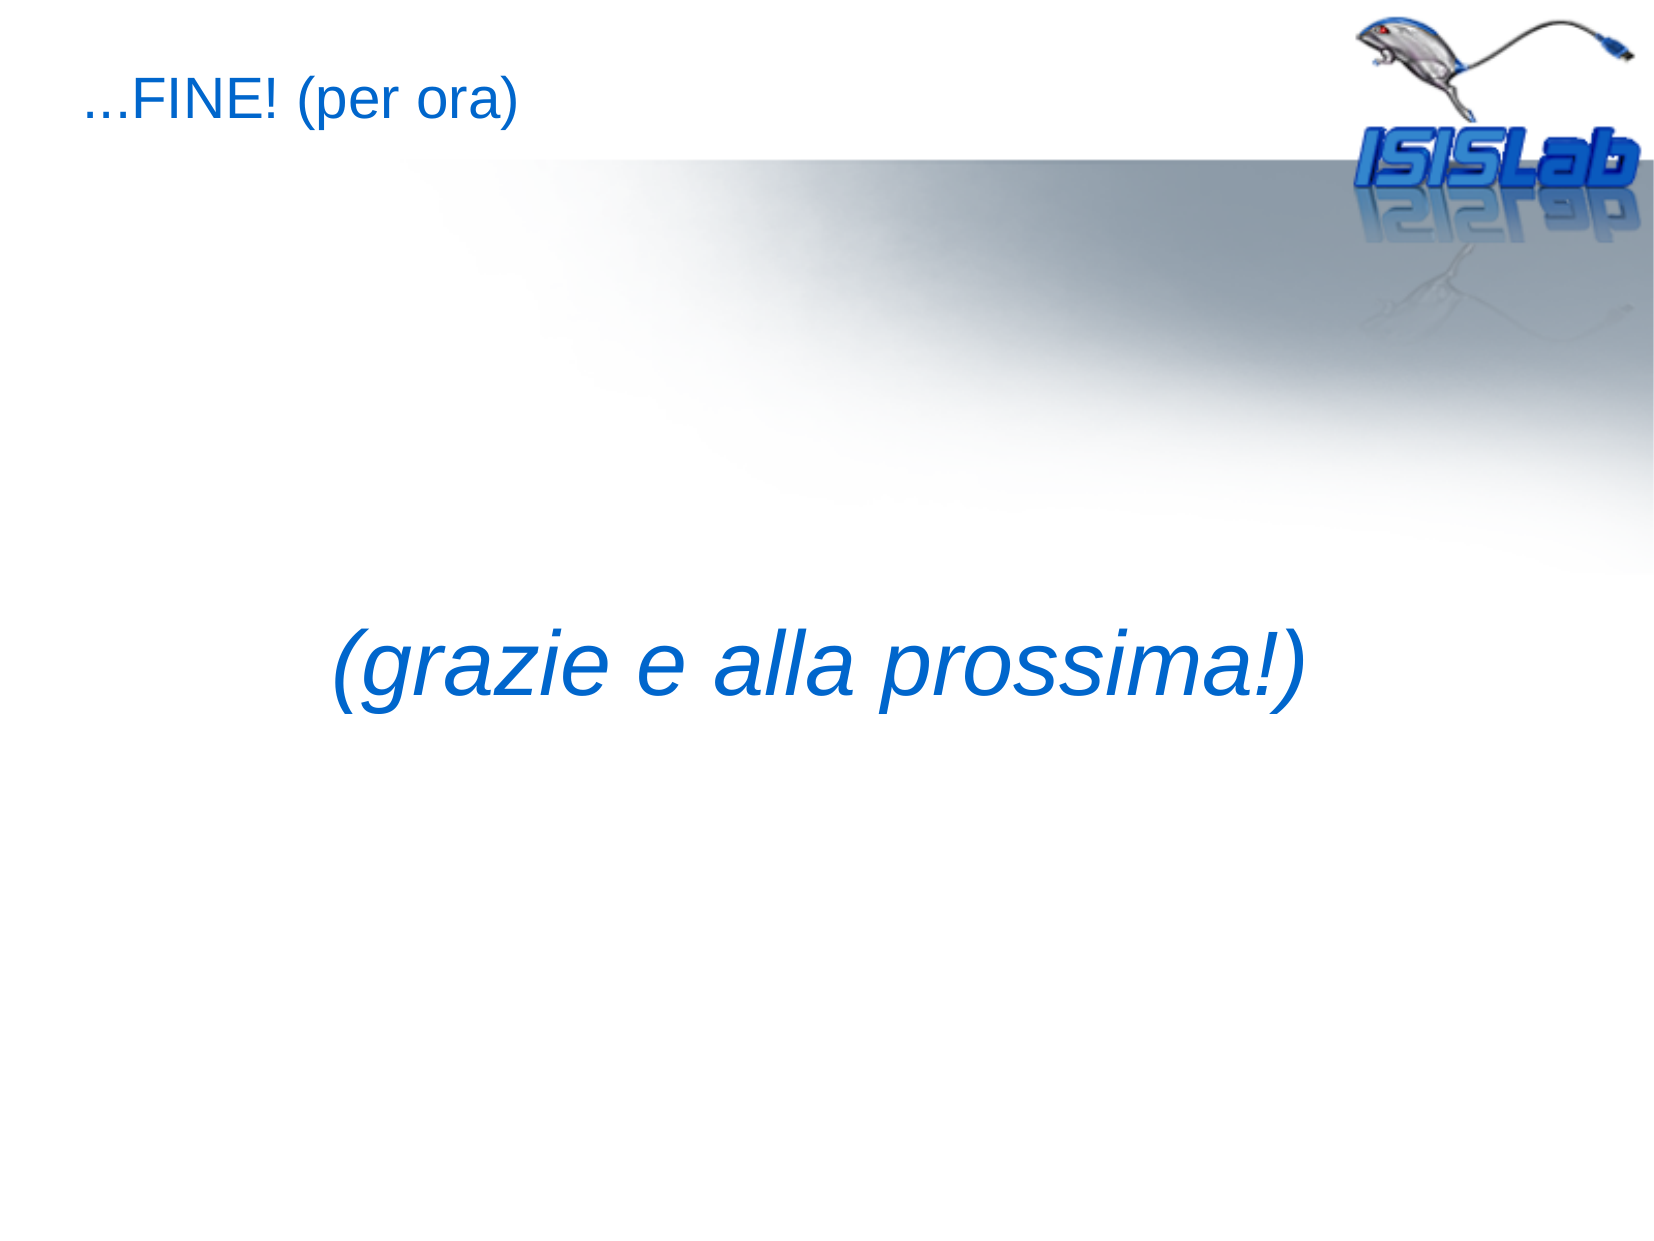

...FINE! (per ora)
# (grazie e alla prossima!)